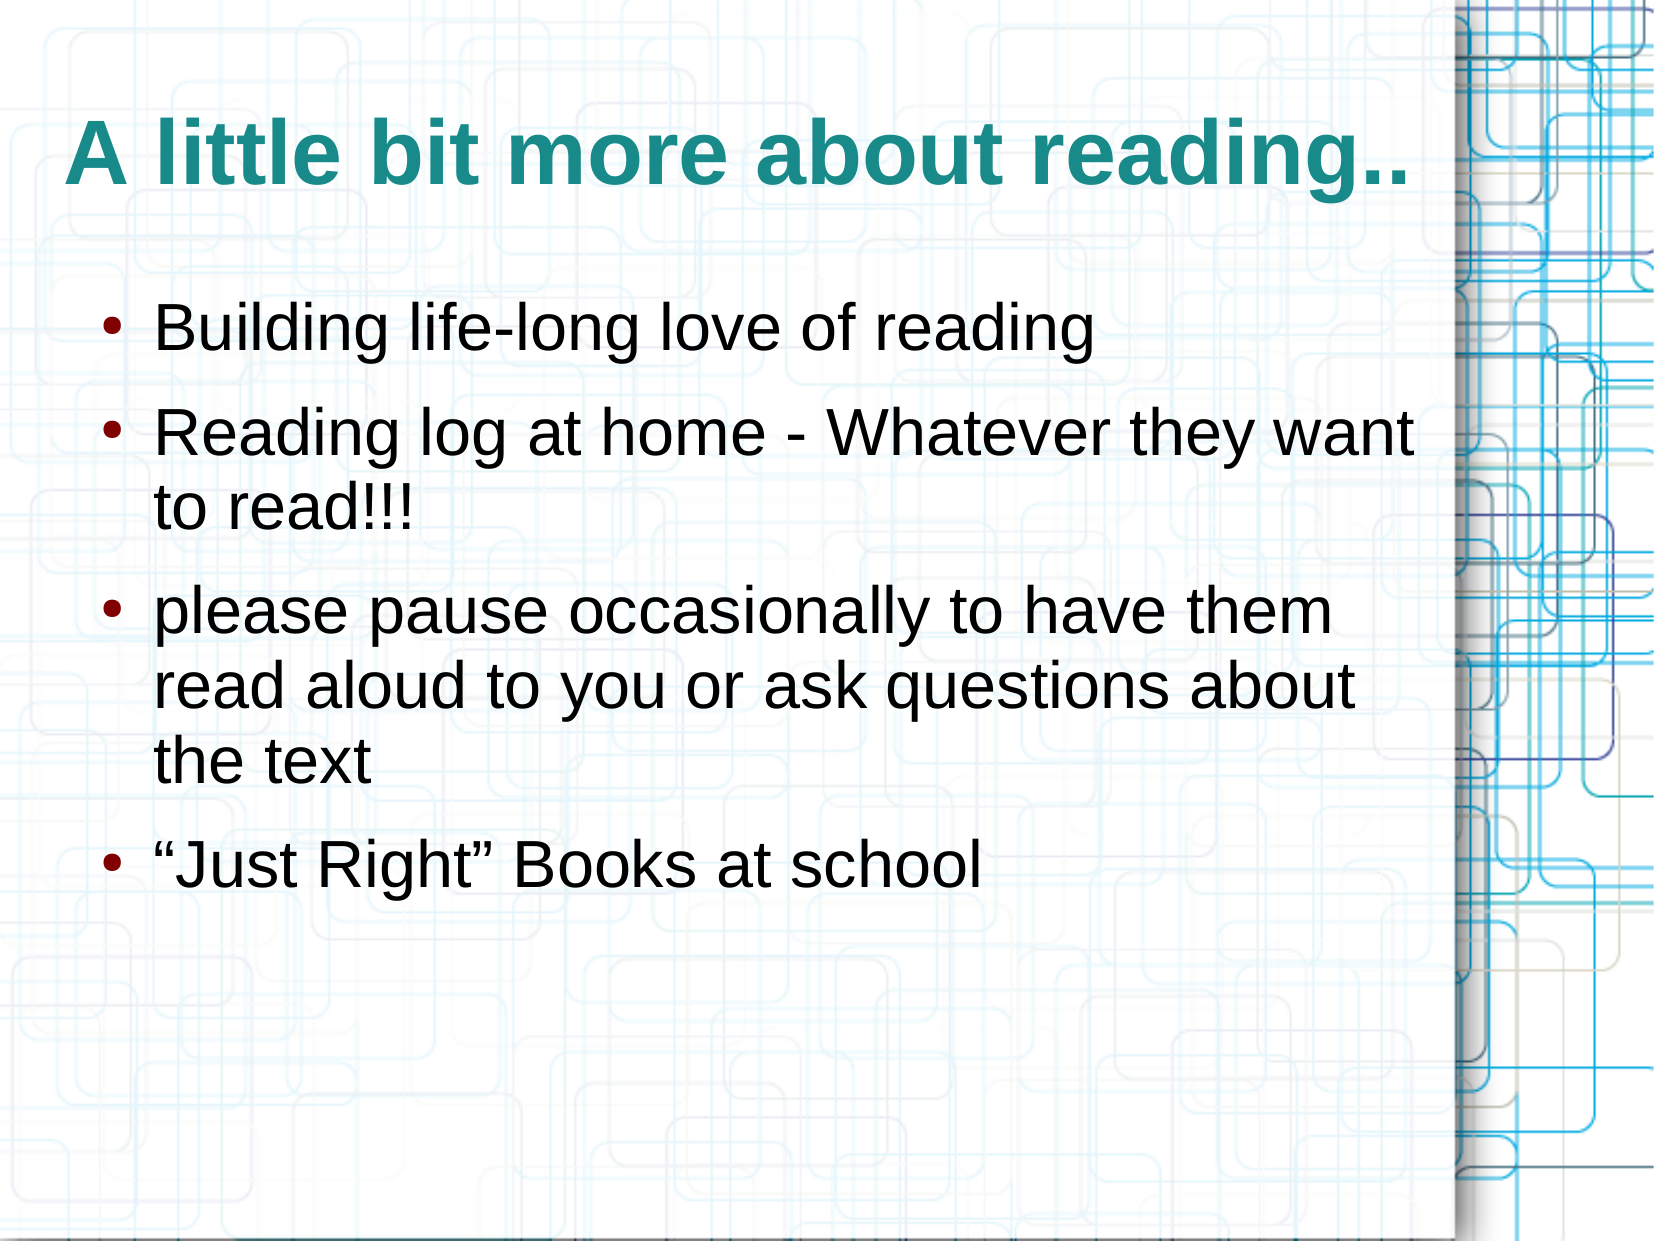

# A little bit more about reading..
Building life-long love of reading
Reading log at home - Whatever they want to read!!!
please pause occasionally to have them read aloud to you or ask questions about the text
“Just Right” Books at school